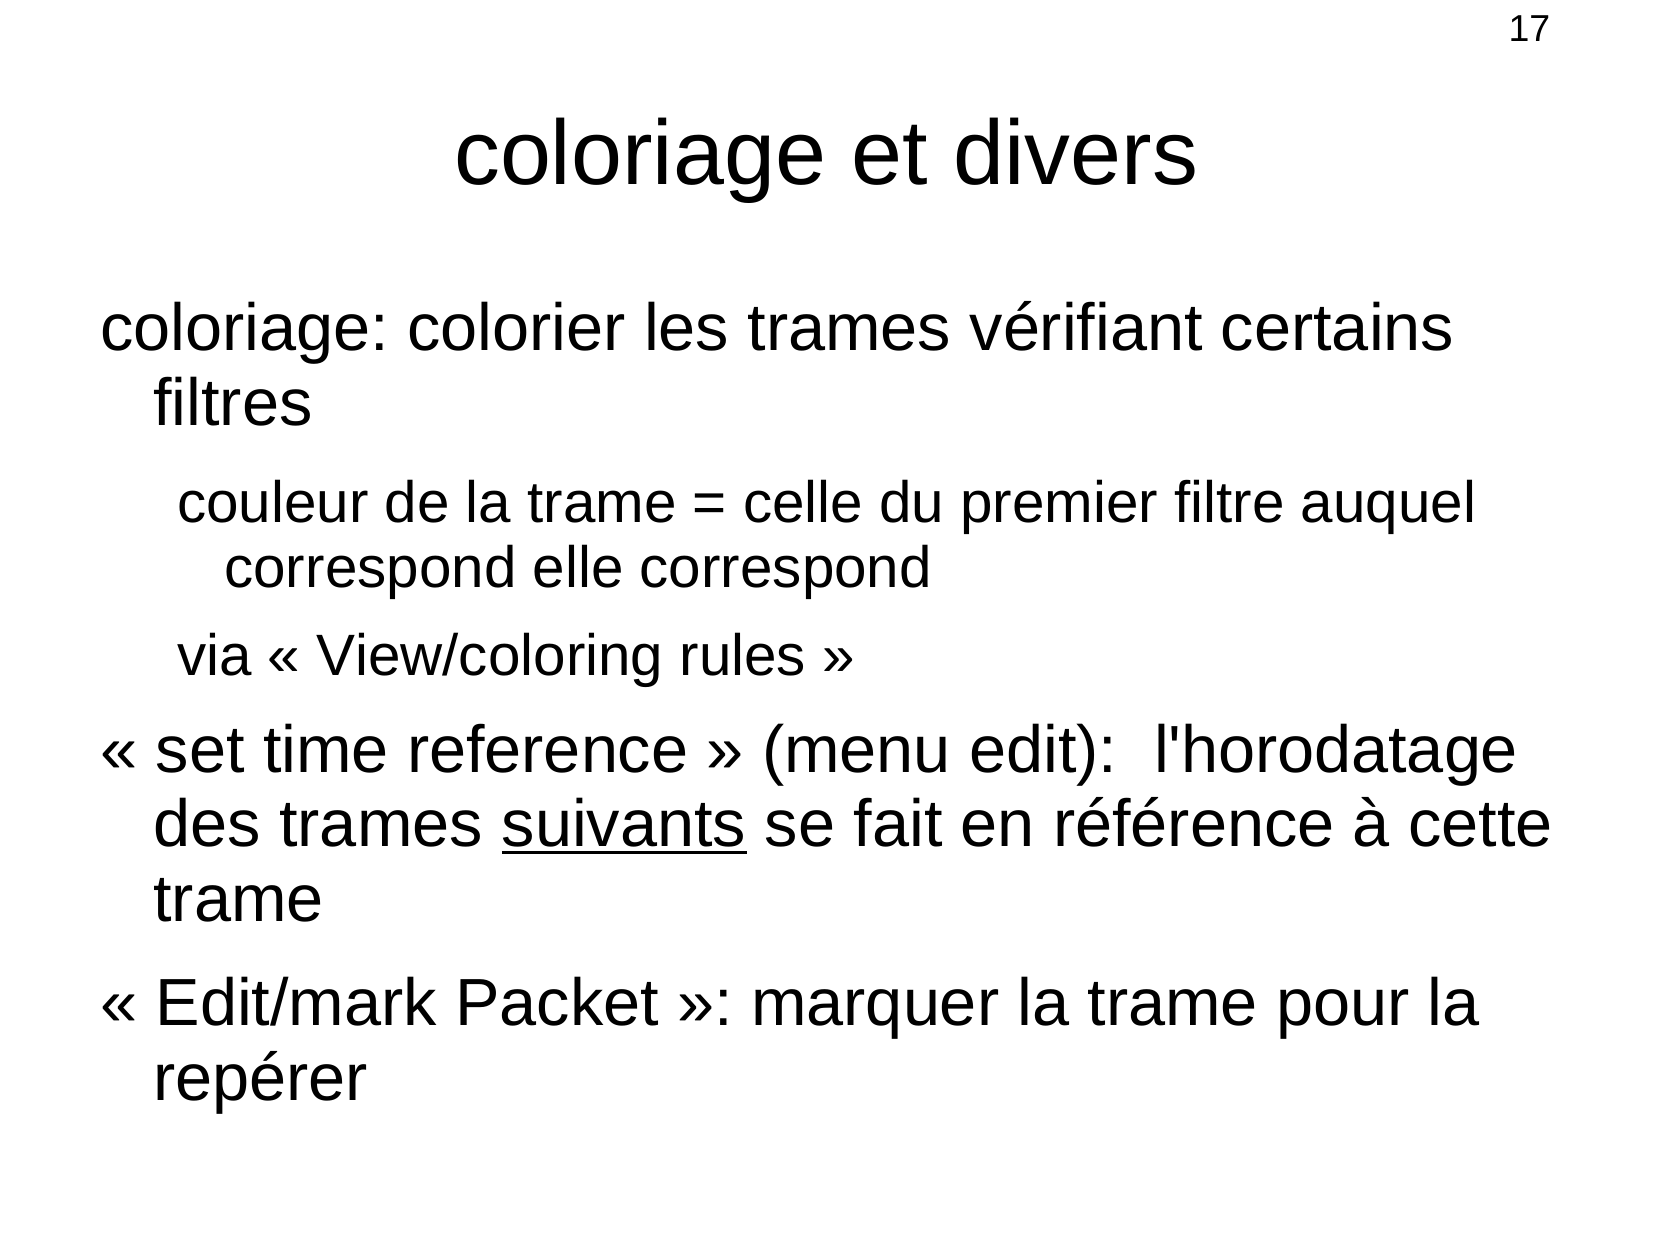

# coloriage et divers
coloriage: colorier les trames vérifiant certains filtres
couleur de la trame = celle du premier filtre auquel correspond elle correspond
via « View/coloring rules »
« set time reference » (menu edit): l'horodatage des trames suivants se fait en référence à cette trame
« Edit/mark Packet »: marquer la trame pour la repérer